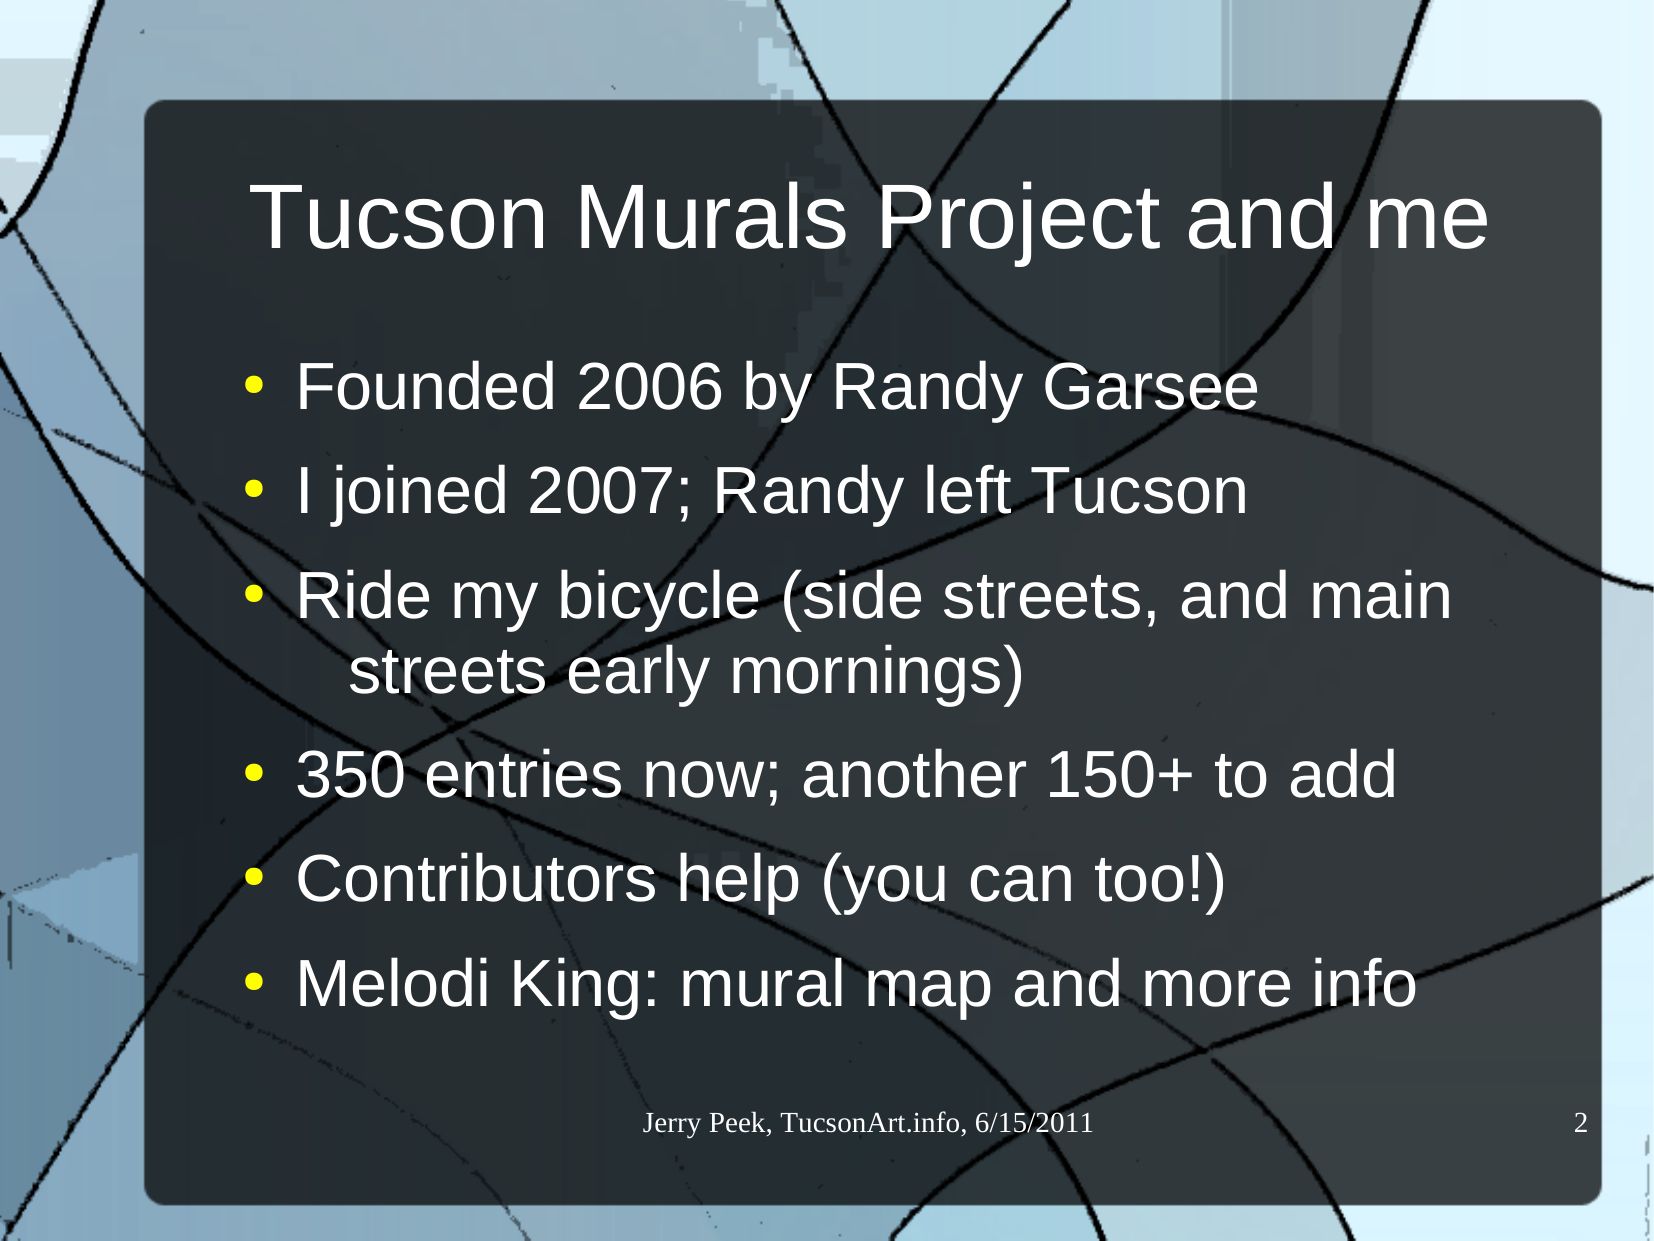

# Tucson Murals Project and me
Founded 2006 by Randy Garsee
I joined 2007; Randy left Tucson
Ride my bicycle (side streets, and main streets early mornings)
350 entries now; another 150+ to add
Contributors help (you can too!)
Melodi King: mural map and more info
Jerry Peek, TucsonArt.info, 6/15/2011
2